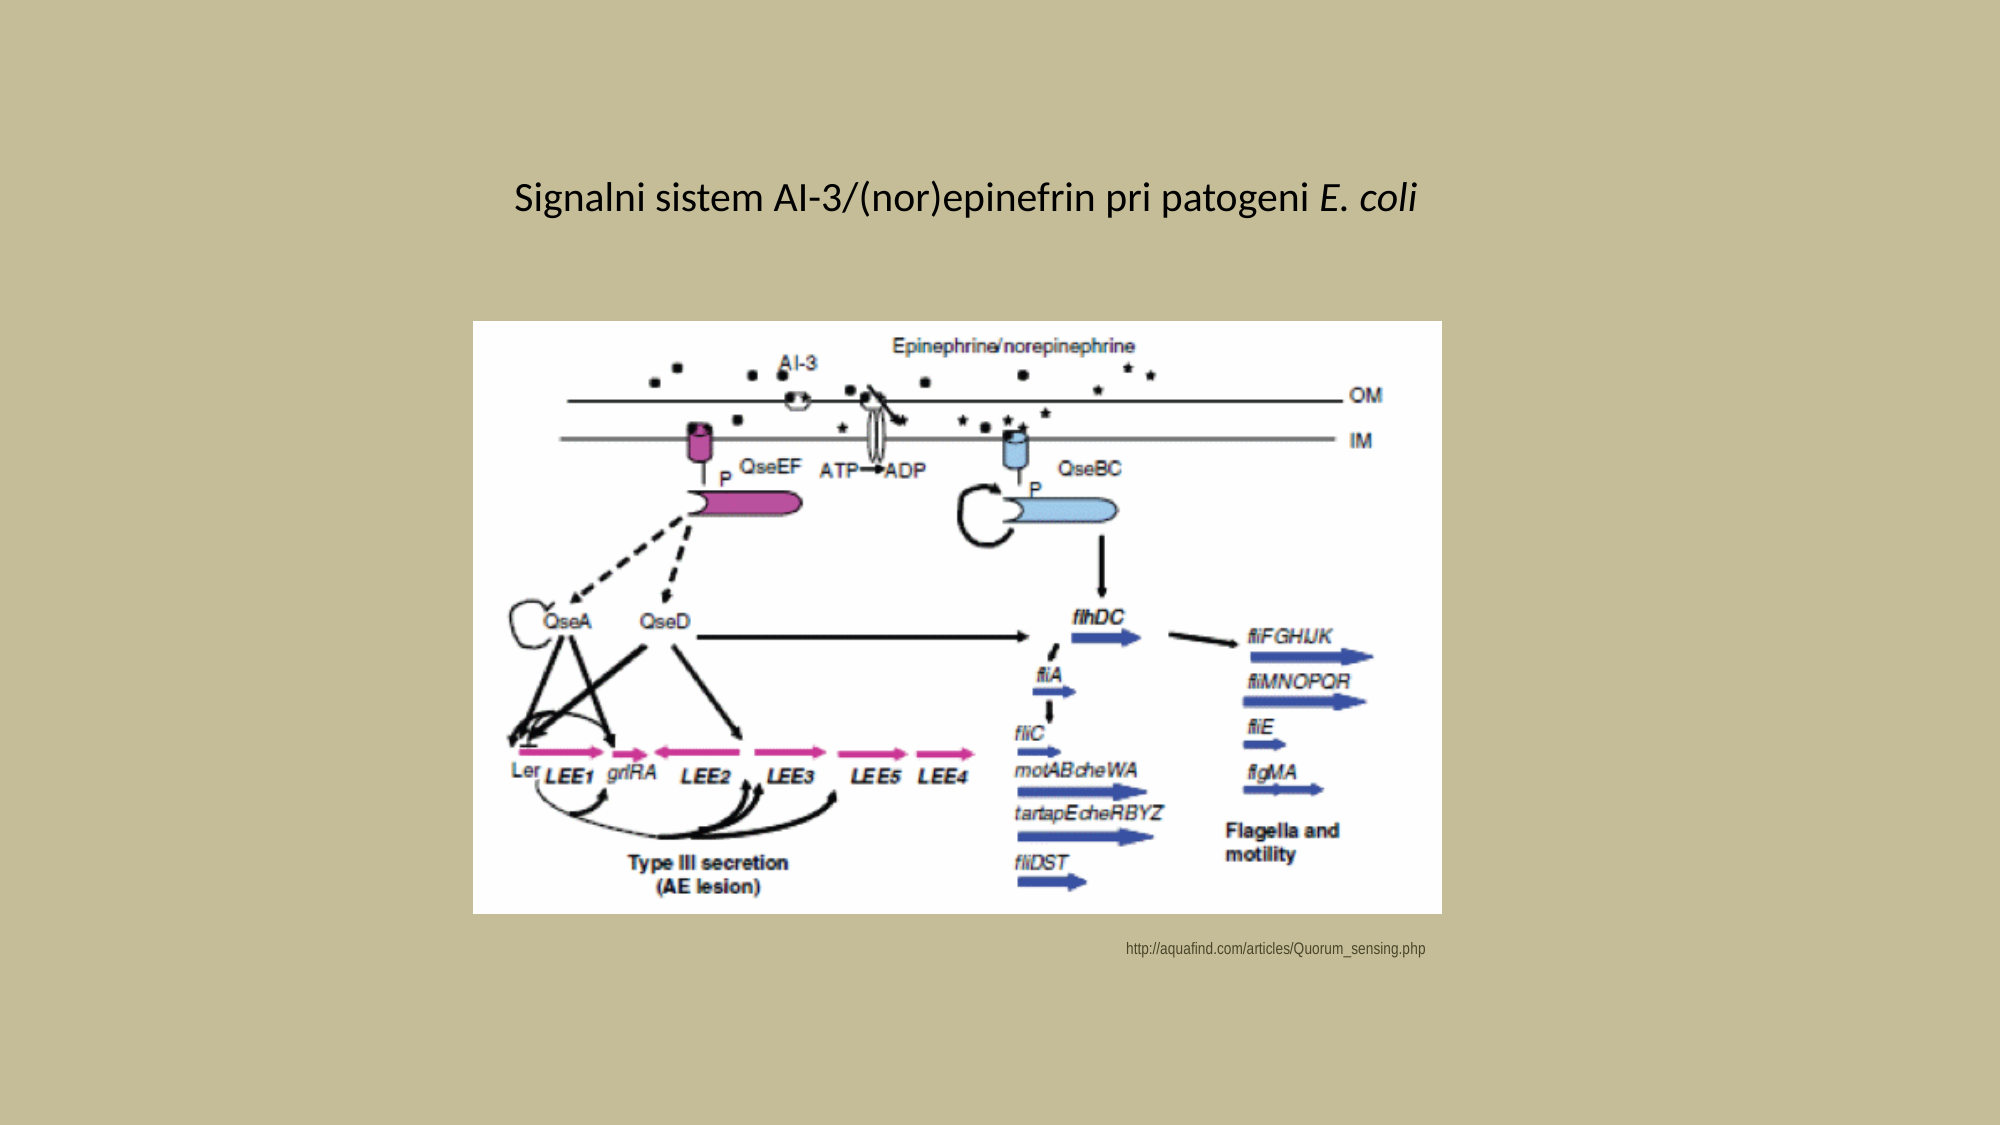

Signalni sistem AI-3/(nor)epinefrin pri patogeni E. coli
http://aquafind.com/articles/Quorum_sensing.php